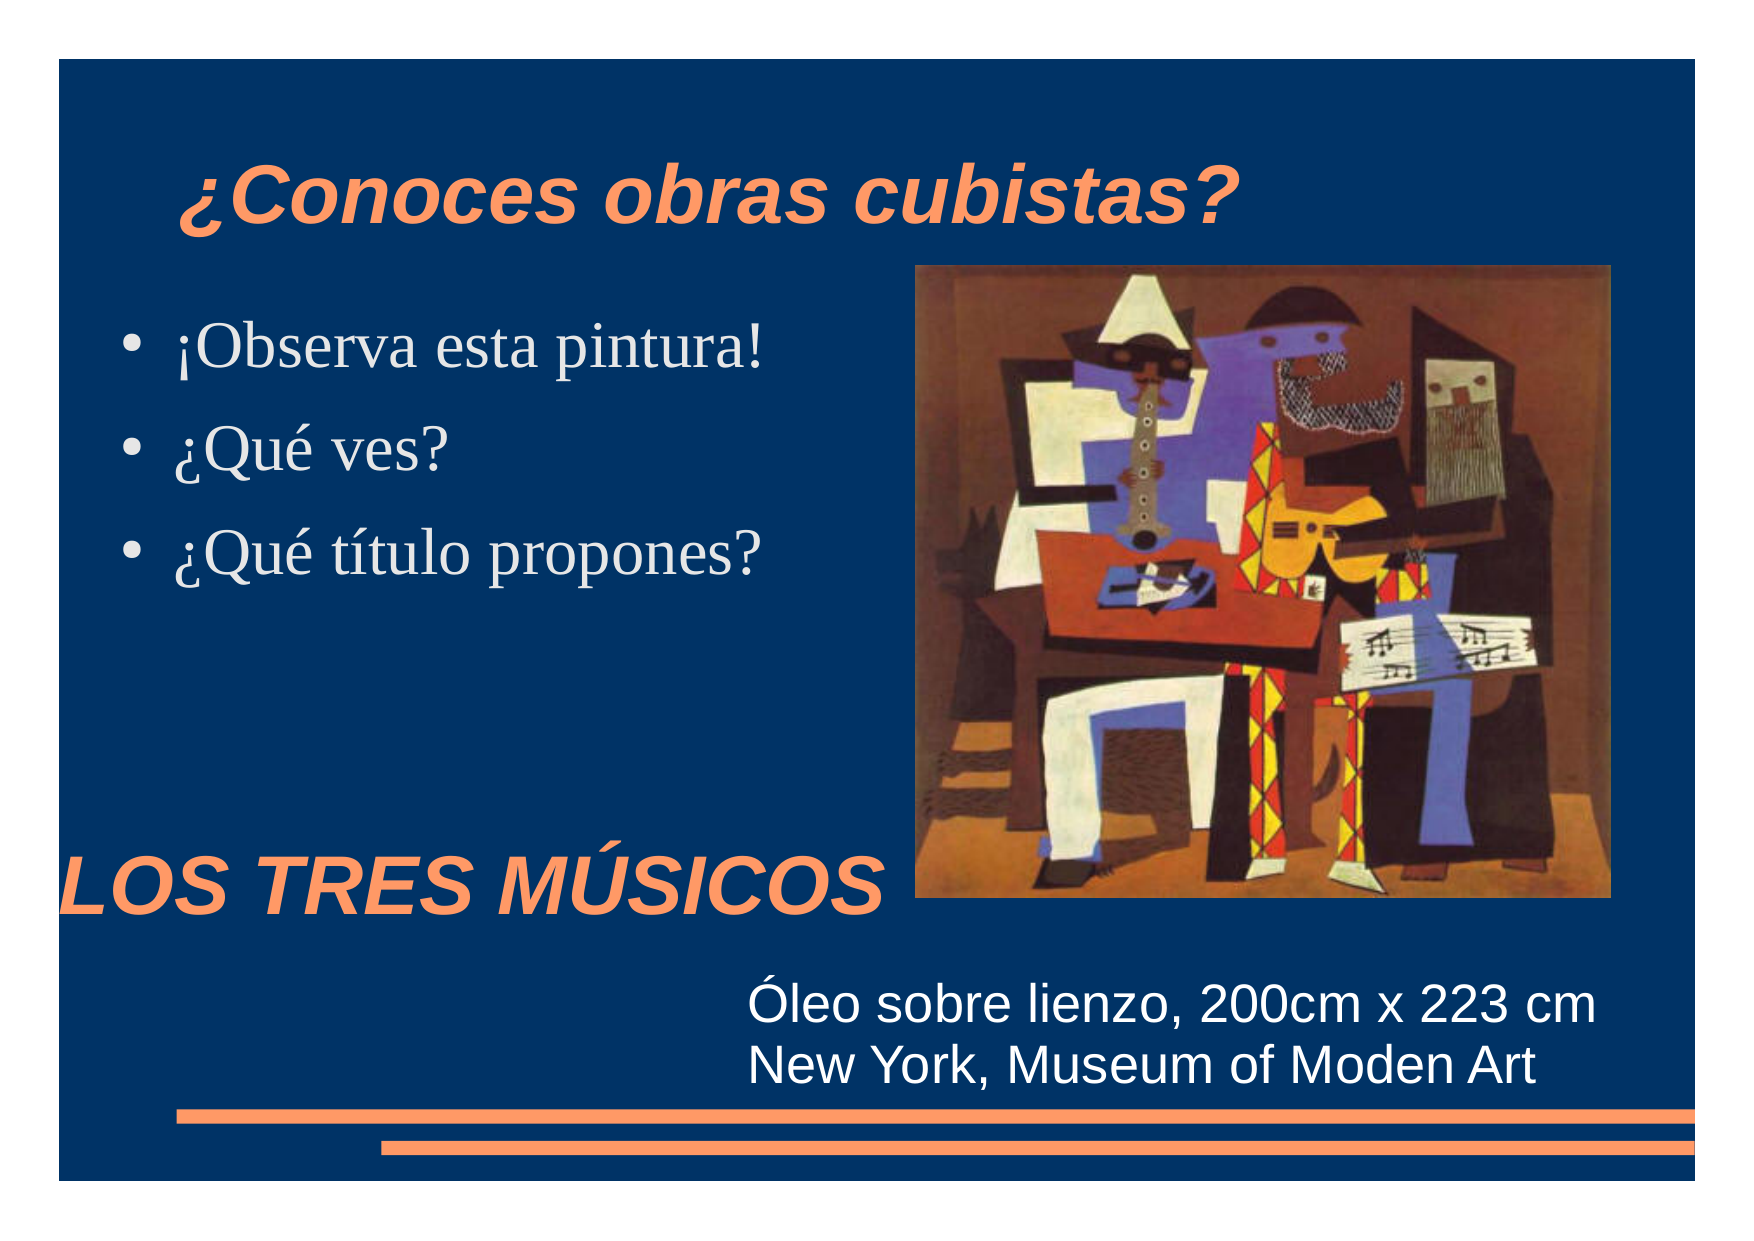

# ¿Conoces obras cubistas?
¡Observa esta pintura!
¿Qué ves?
¿Qué título propones?
LOS TRES MÚSICOS
Óleo sobre lienzo, 200cm x 223 cm
New York, Museum of Moden Art